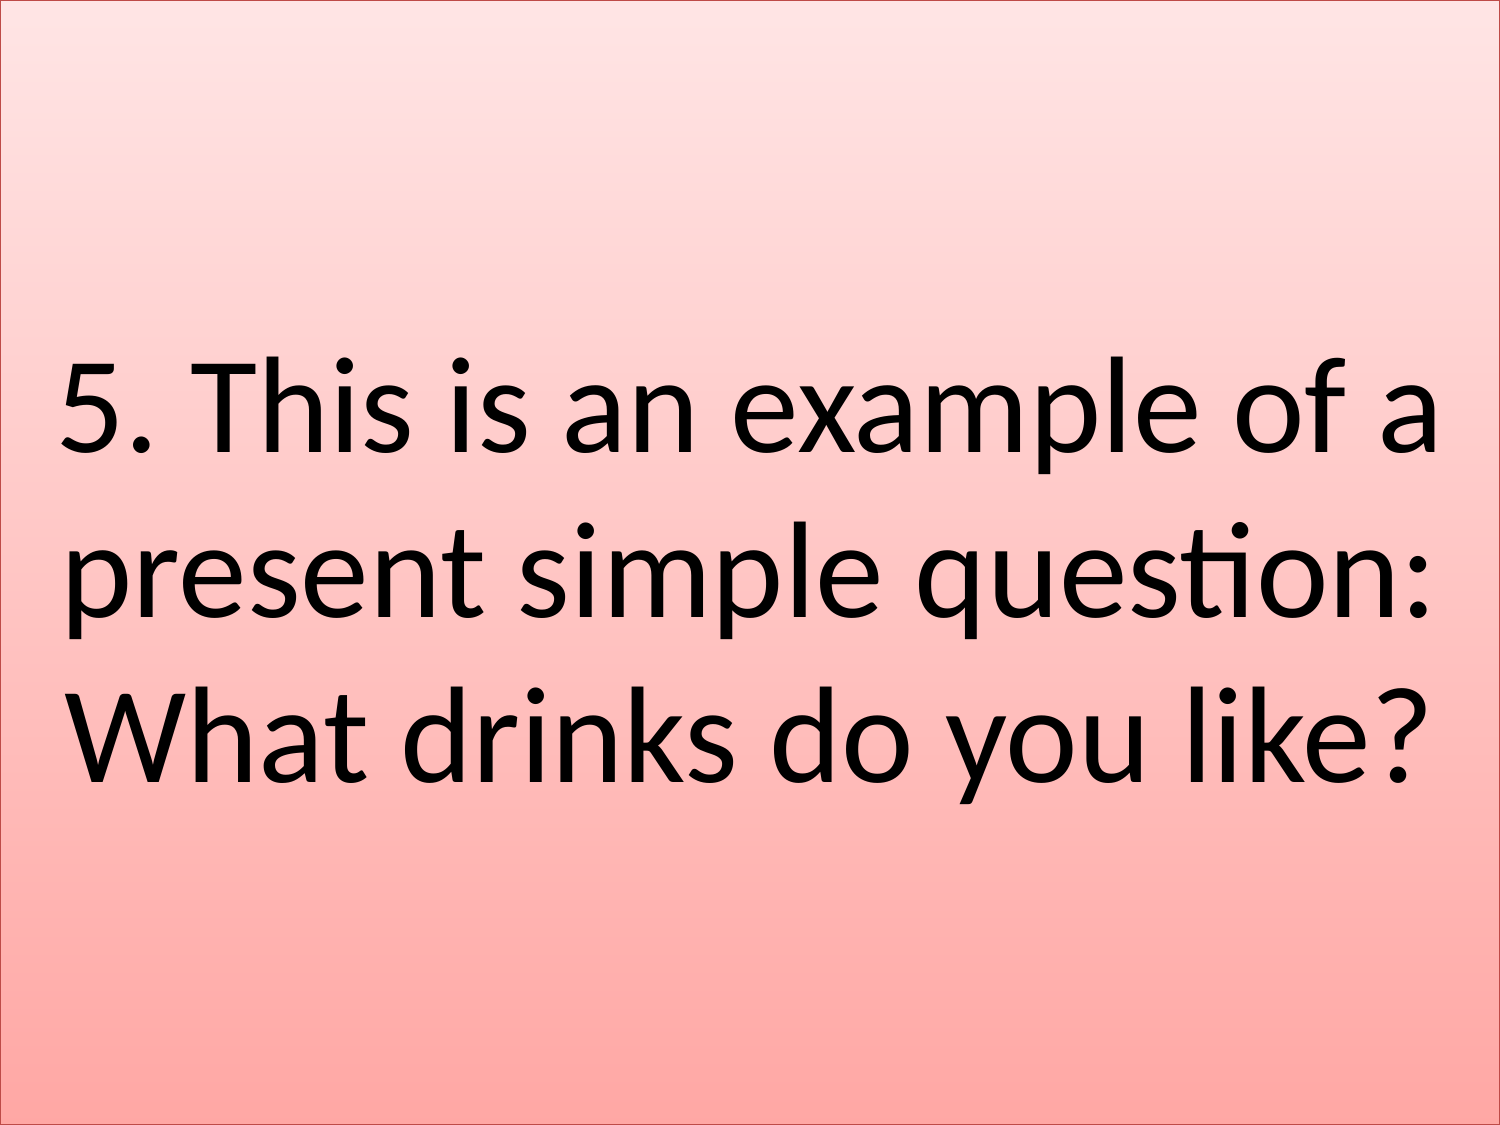

# 5. This is an example of a present simple question: What drinks do you like?